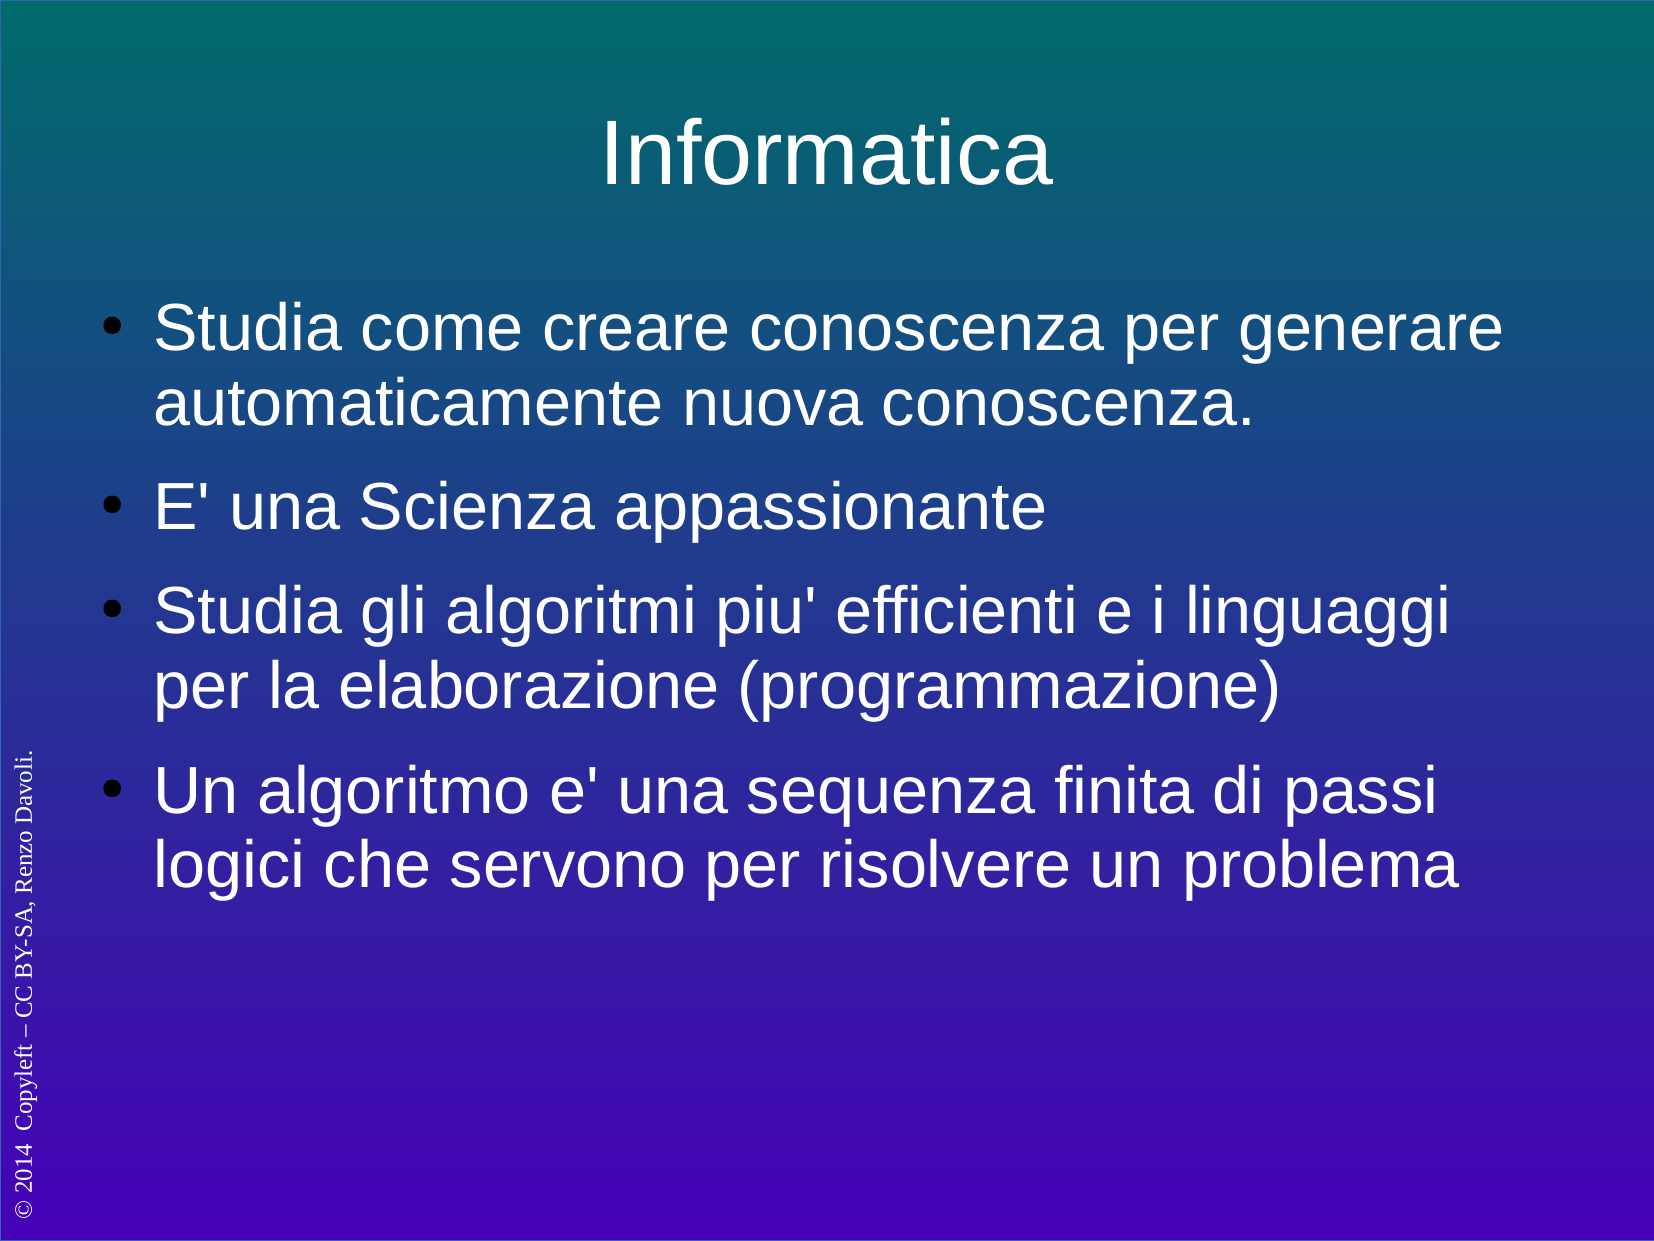

# Informatica
Studia come creare conoscenza per generare automaticamente nuova conoscenza.
E' una Scienza appassionante
Studia gli algoritmi piu' efficienti e i linguaggi per la elaborazione (programmazione)
Un algoritmo e' una sequenza finita di passi logici che servono per risolvere un problema